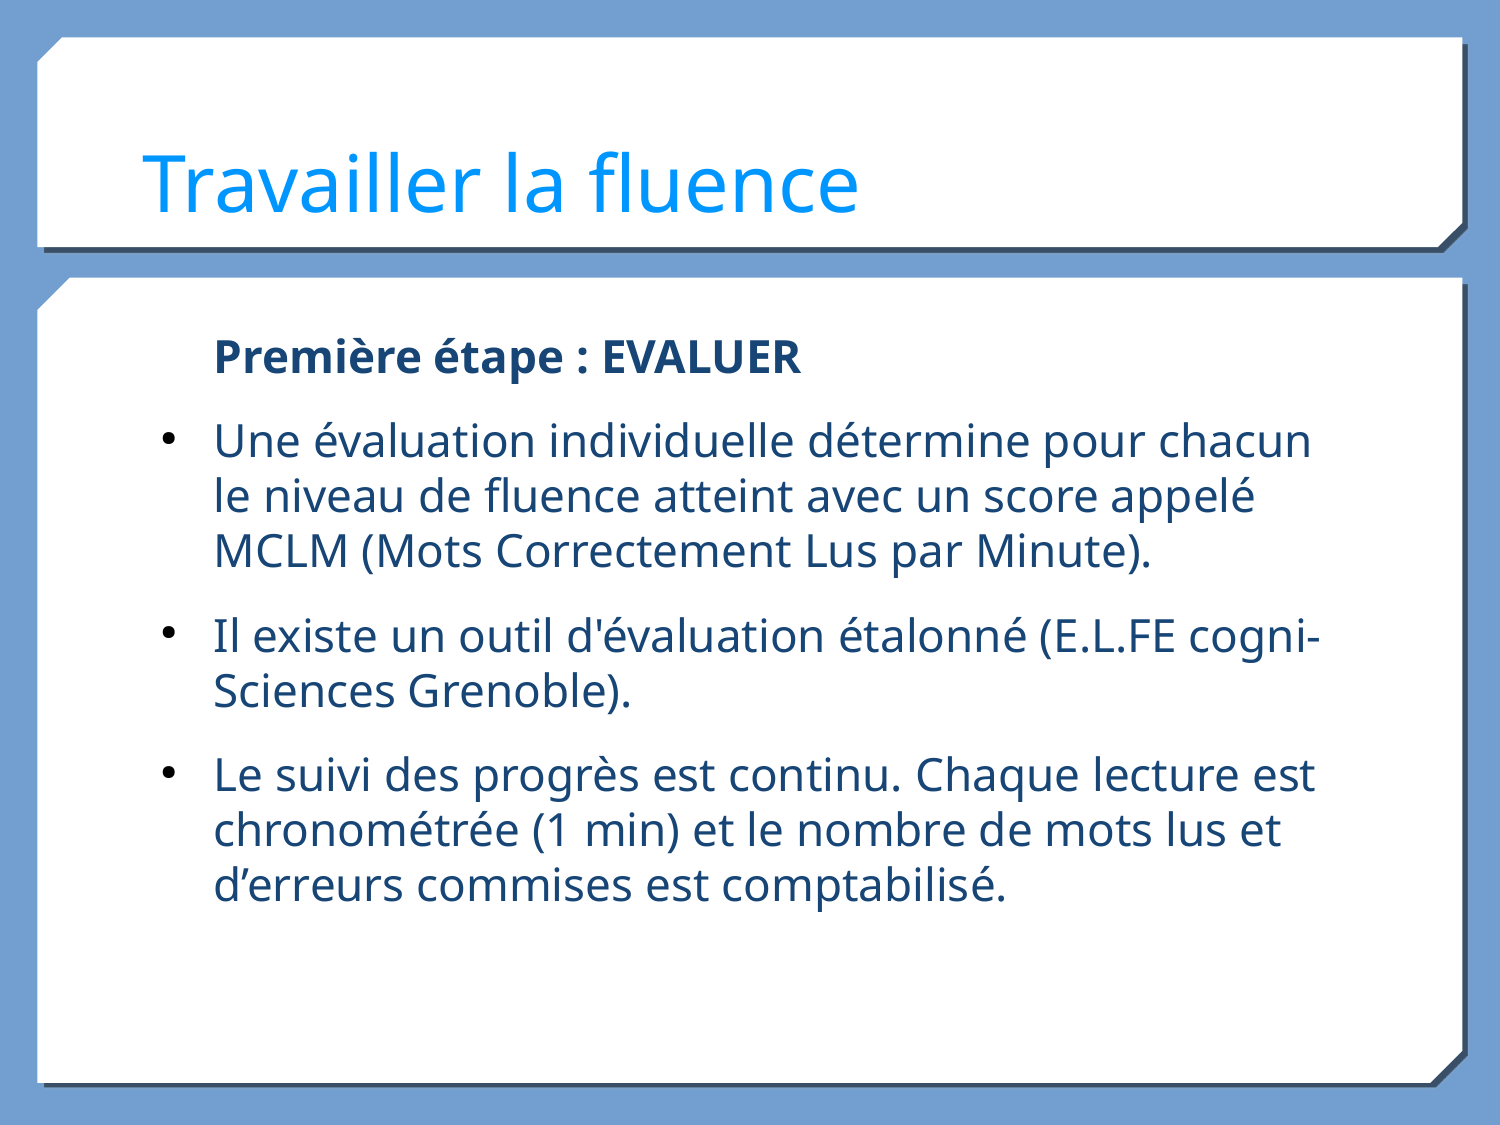

# Travailler la fluence
Première étape : EVALUER
Une évaluation individuelle détermine pour chacun le niveau de fluence atteint avec un score appelé MCLM (Mots Correctement Lus par Minute).
Il existe un outil d'évaluation étalonné (E.L.FE cogni-Sciences Grenoble).
Le suivi des progrès est continu. Chaque lecture est chronométrée (1 min) et le nombre de mots lus et d’erreurs commises est comptabilisé.